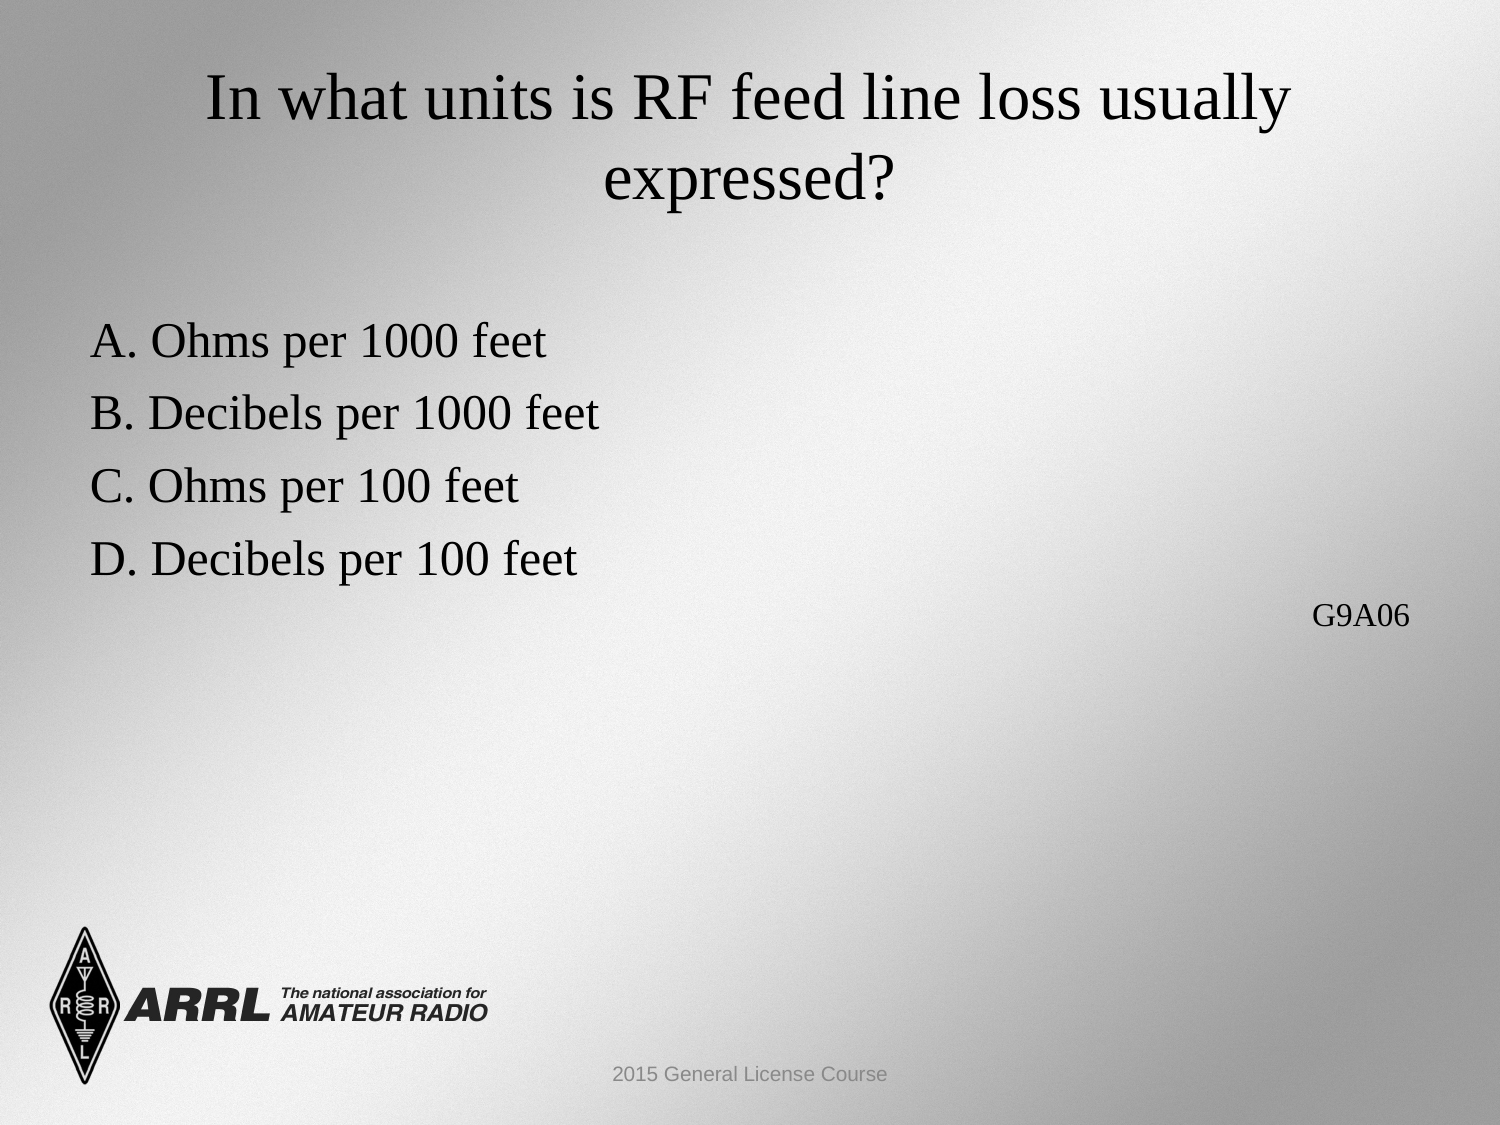

# In what units is RF feed line loss usually expressed?
A. Ohms per 1000 feet
B. Decibels per 1000 feet
C. Ohms per 100 feet
D. Decibels per 100 feet
 G9A06
2015 General License Course